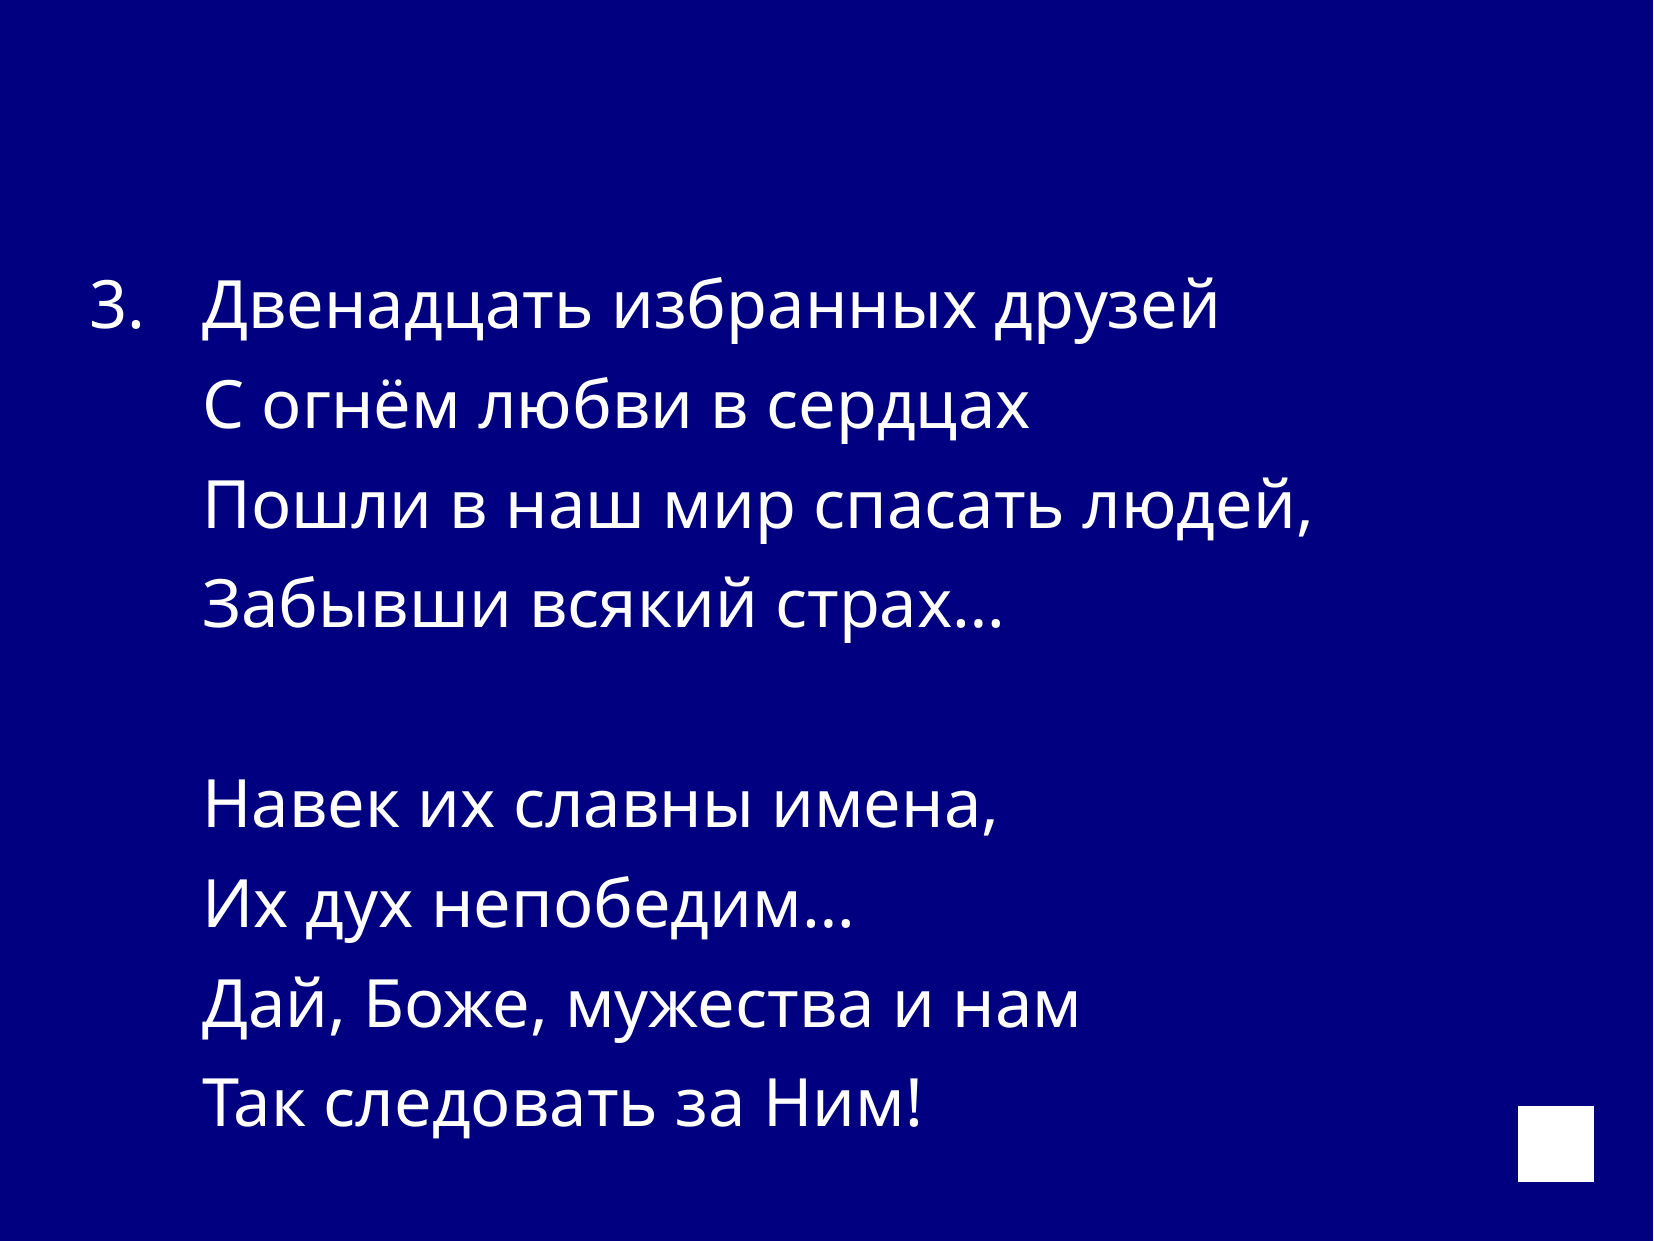

3.	Двенадцать избранных друзей
	С огнём любви в сердцах
	Пошли в наш мир спасать людей,
	Забывши всякий страх…
	Навек их славны имена,
	Их дух непобедим…
	Дай, Боже, мужества и нам
	Так следовать за Ним!